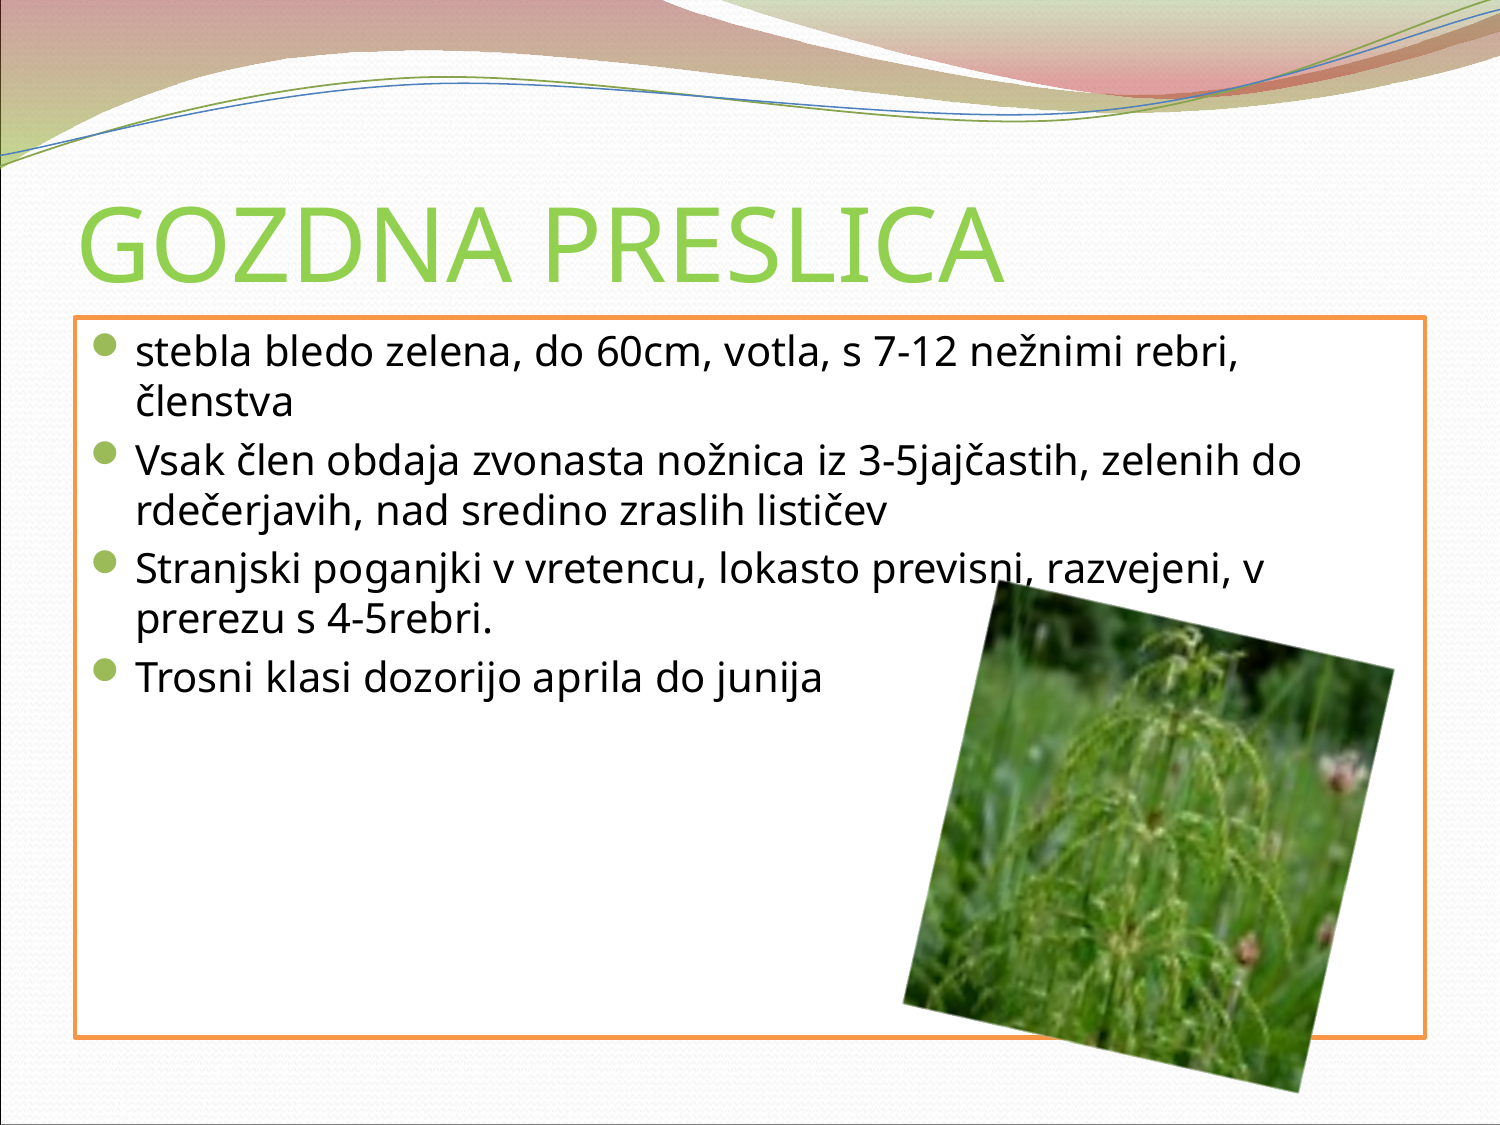

# GOZDNA PRESLICA
stebla bledo zelena, do 60cm, votla, s 7-12 nežnimi rebri, členstva
Vsak člen obdaja zvonasta nožnica iz 3-5jajčastih, zelenih do rdečerjavih, nad sredino zraslih lističev
Stranjski poganjki v vretencu, lokasto previsni, razvejeni, v prerezu s 4-5rebri.
Trosni klasi dozorijo aprila do junija